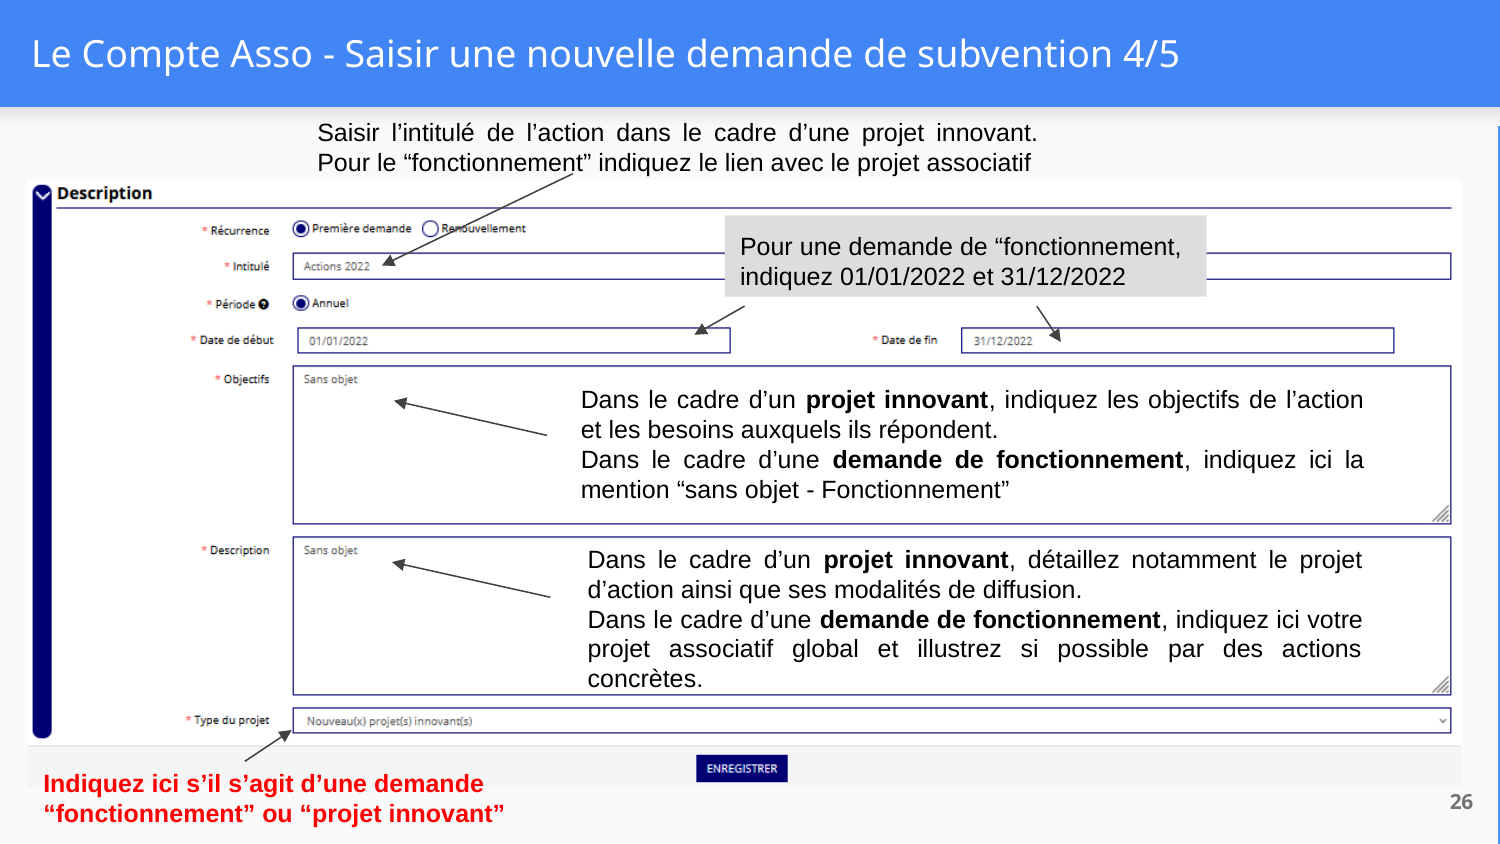

# Le Compte Asso - Saisir une nouvelle demande de subvention 4/5
Saisir l’intitulé de l’action dans le cadre d’une projet innovant. Pour le “fonctionnement” indiquez le lien avec le projet associatif
Pour une demande de “fonctionnement, indiquez 01/01/2022 et 31/12/2022
Dans le cadre d’un projet innovant, indiquez les objectifs de l’action et les besoins auxquels ils répondent.
Dans le cadre d’une demande de fonctionnement, indiquez ici la mention “sans objet - Fonctionnement”
Dans le cadre d’un projet innovant, détaillez notamment le projet d’action ainsi que ses modalités de diffusion.
Dans le cadre d’une demande de fonctionnement, indiquez ici votre projet associatif global et illustrez si possible par des actions concrètes.
Indiquez ici s’il s’agit d’une demande “fonctionnement” ou “projet innovant”